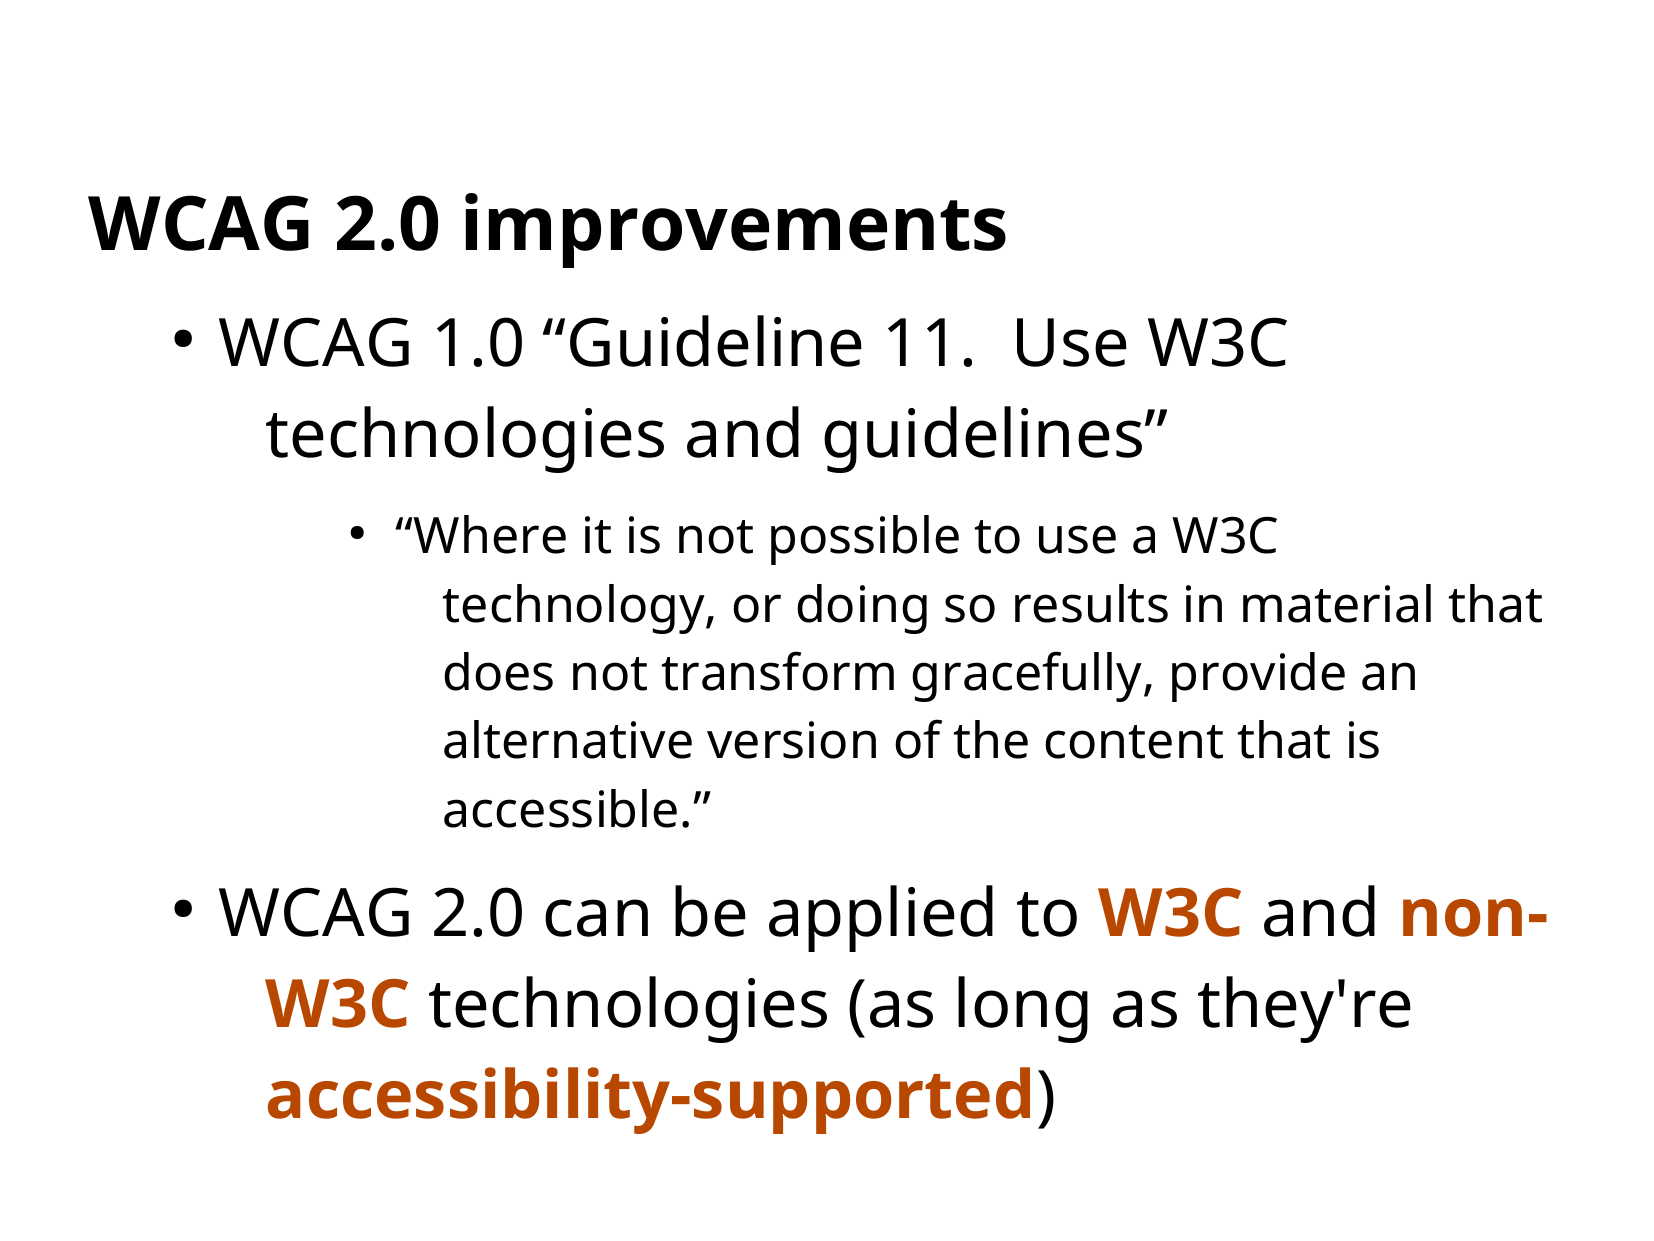

# WCAG 2.0 improvements
WCAG 1.0 “Guideline 11. Use W3C technologies and guidelines”
“Where it is not possible to use a W3C technology, or doing so results in material that does not transform gracefully, provide an alternative version of the content that is accessible.”
WCAG 2.0 can be applied to W3C and non-W3C technologies (as long as they're accessibility-supported)